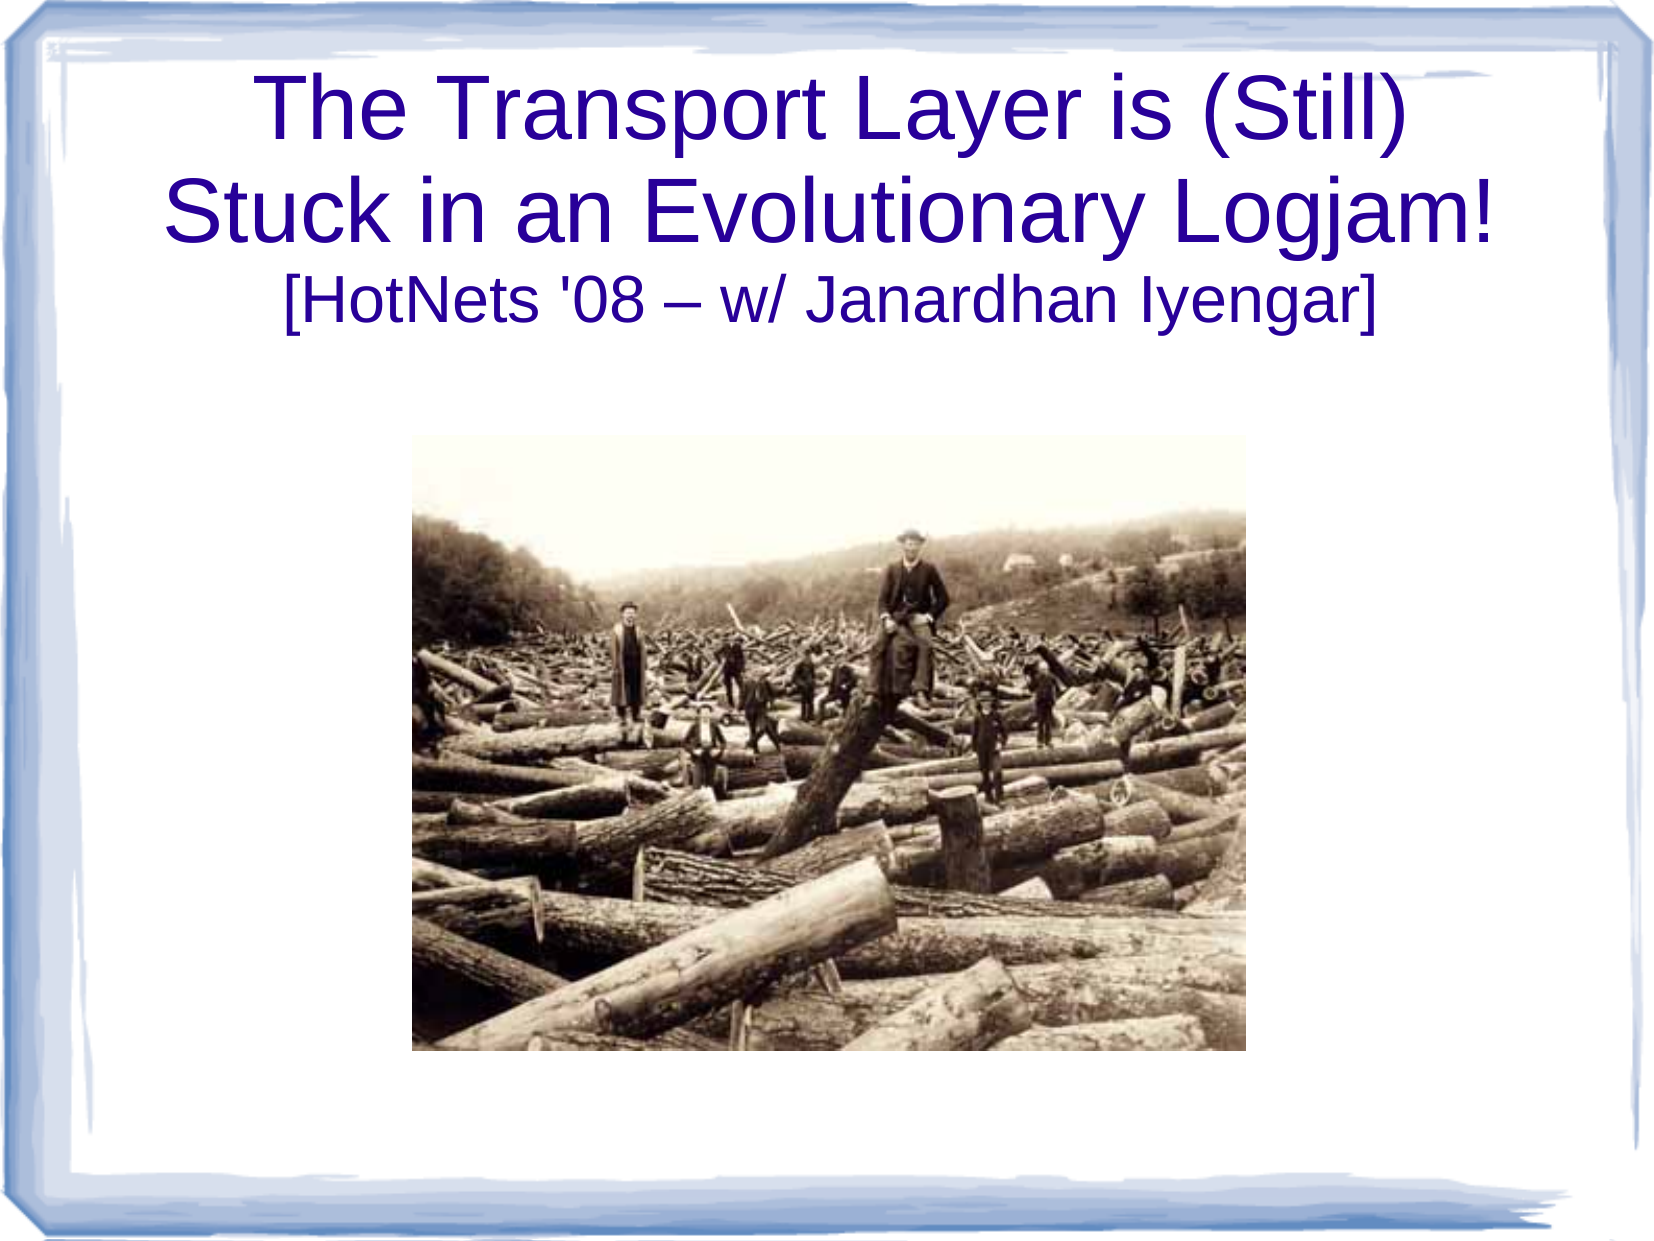

# The Transport Layer is (Still) Stuck in an Evolutionary Logjam! [HotNets '08 – w/ Janardhan Iyengar]